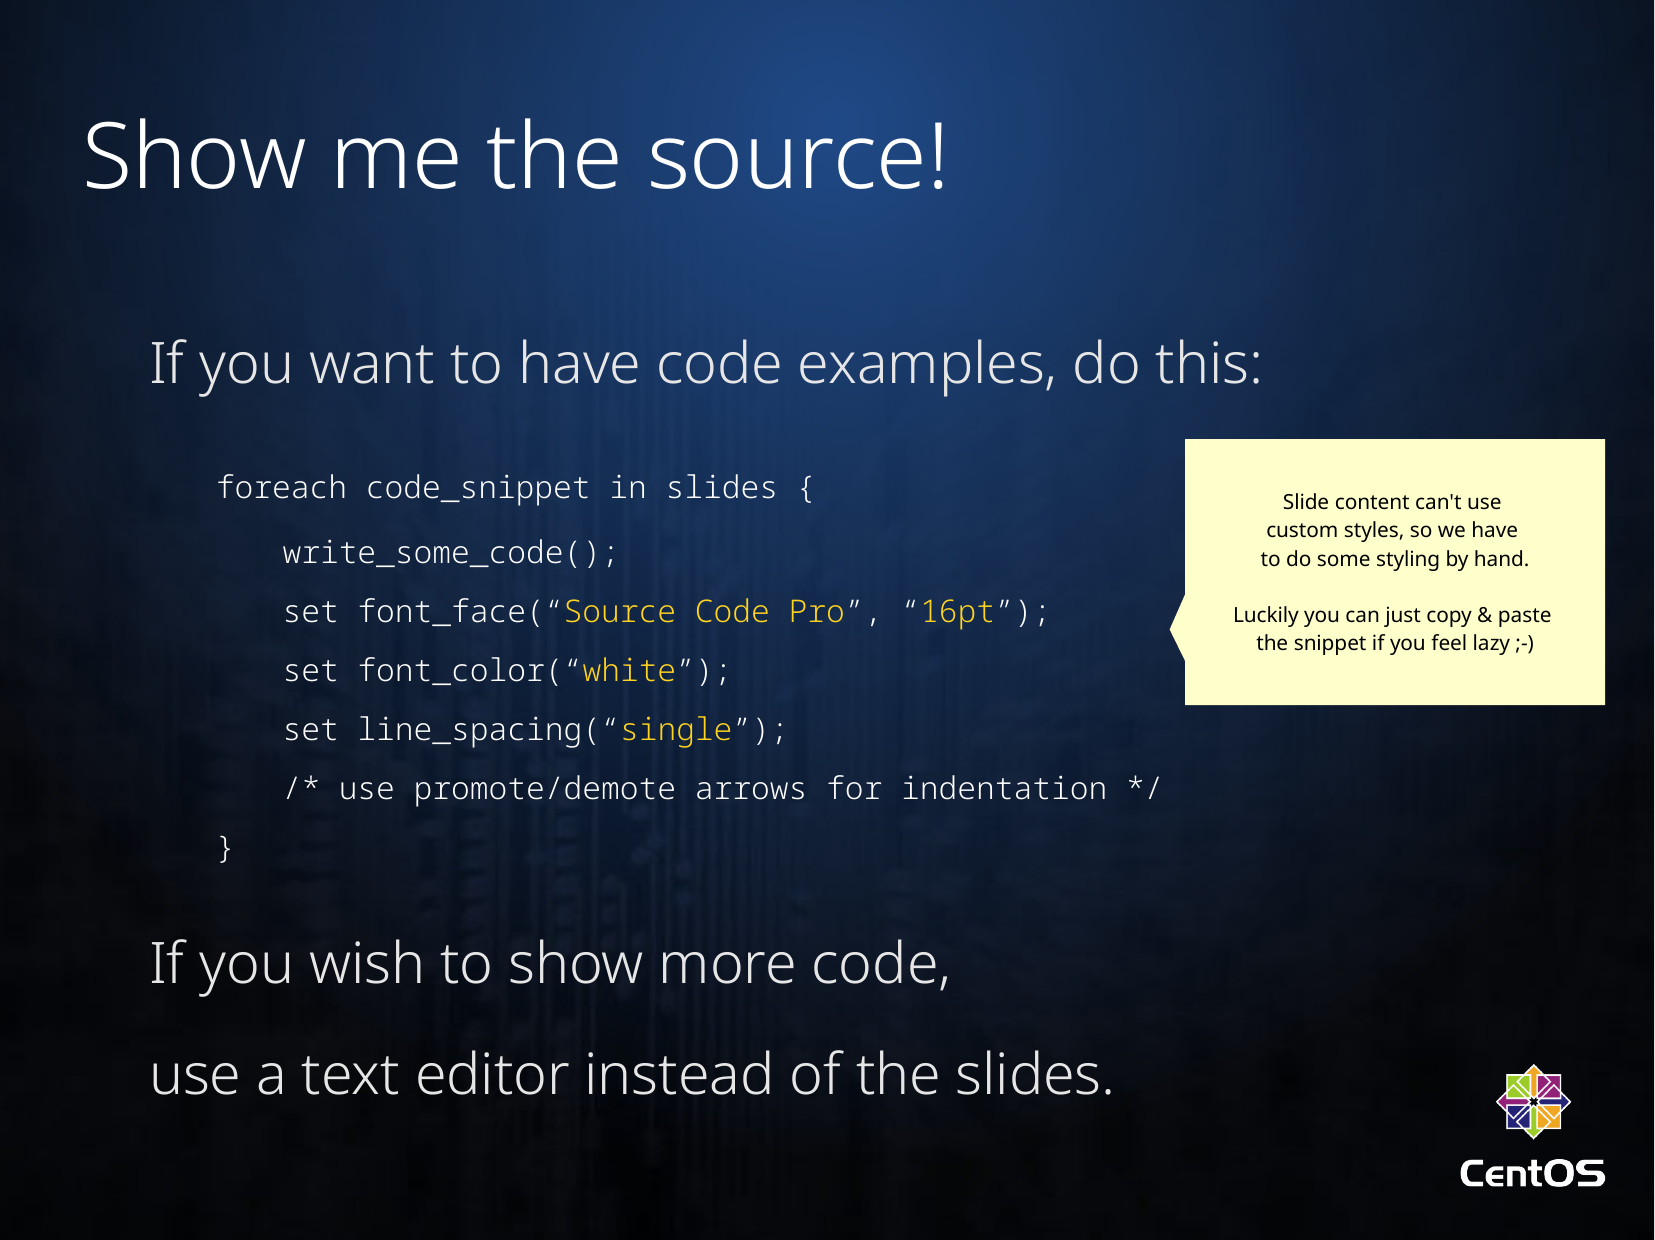

# Show me the source!
If you want to have code examples, do this:
foreach code_snippet in slides {
write_some_code();
set font_face(“Source Code Pro”, “16pt”);
set font_color(“white”);
set line_spacing(“single”);
/* use promote/demote arrows for indentation */
}
If you wish to show more code,
use a text editor instead of the slides.
Slide content can't use
custom styles, so we have
to do some styling by hand.
Luckily you can just copy & paste
the snippet if you feel lazy ;-)